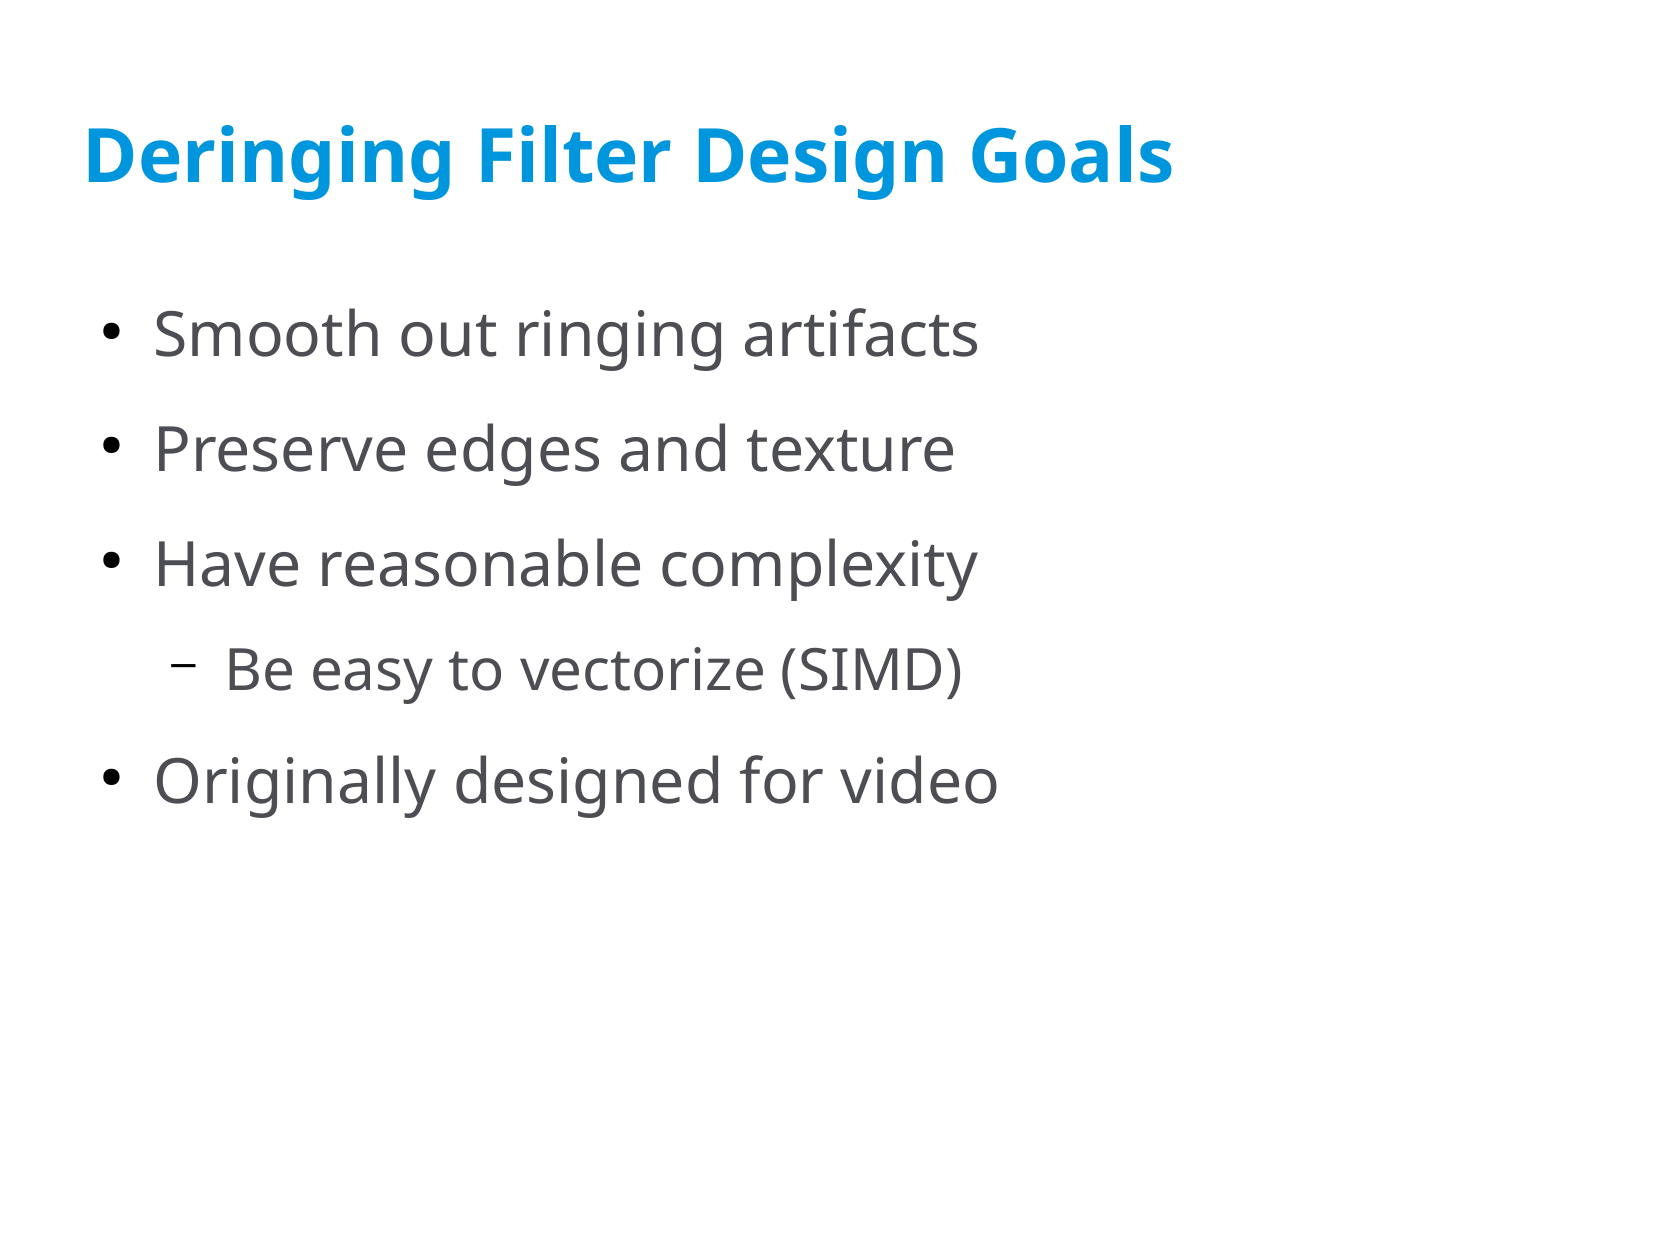

# Deringing Filter Design Goals
Smooth out ringing artifacts
Preserve edges and texture
Have reasonable complexity
Be easy to vectorize (SIMD)
Originally designed for video